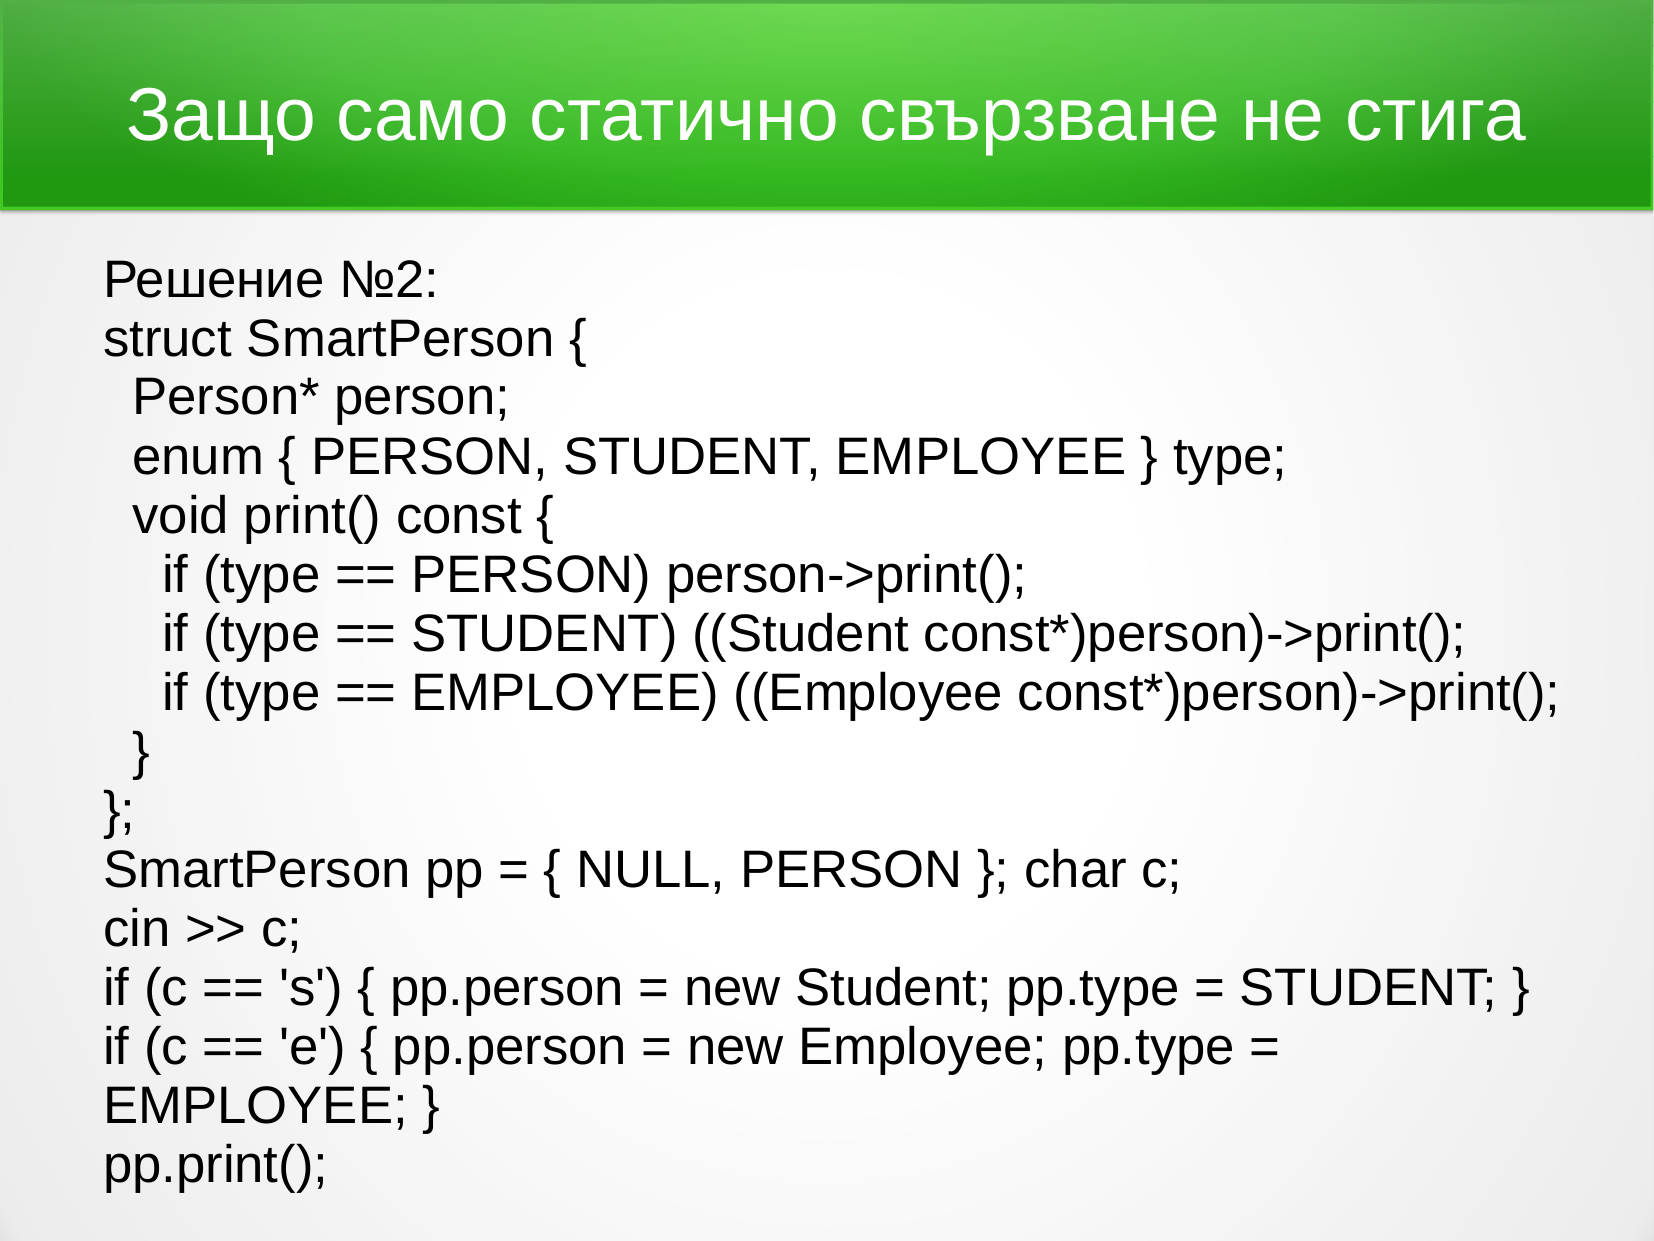

# Защо само статично свързване не стига
Решение №2:
struct SmartPerson {
 Person* person;
 enum { PERSON, STUDENT, EMPLOYEE } type;
 void print() const {
 if (type == PERSON) person->print();
 if (type == STUDENT) ((Student const*)person)->print();
 if (type == EMPLOYEE) ((Employee const*)person)->print();
 }
};
SmartPerson pp = { NULL, PERSON }; char c;
cin >> c;
if (c == 's') { pp.person = new Student; pp.type = STUDENT; }
if (c == 'e') { pp.person = new Employee; pp.type = EMPLOYEE; }
pp.print();